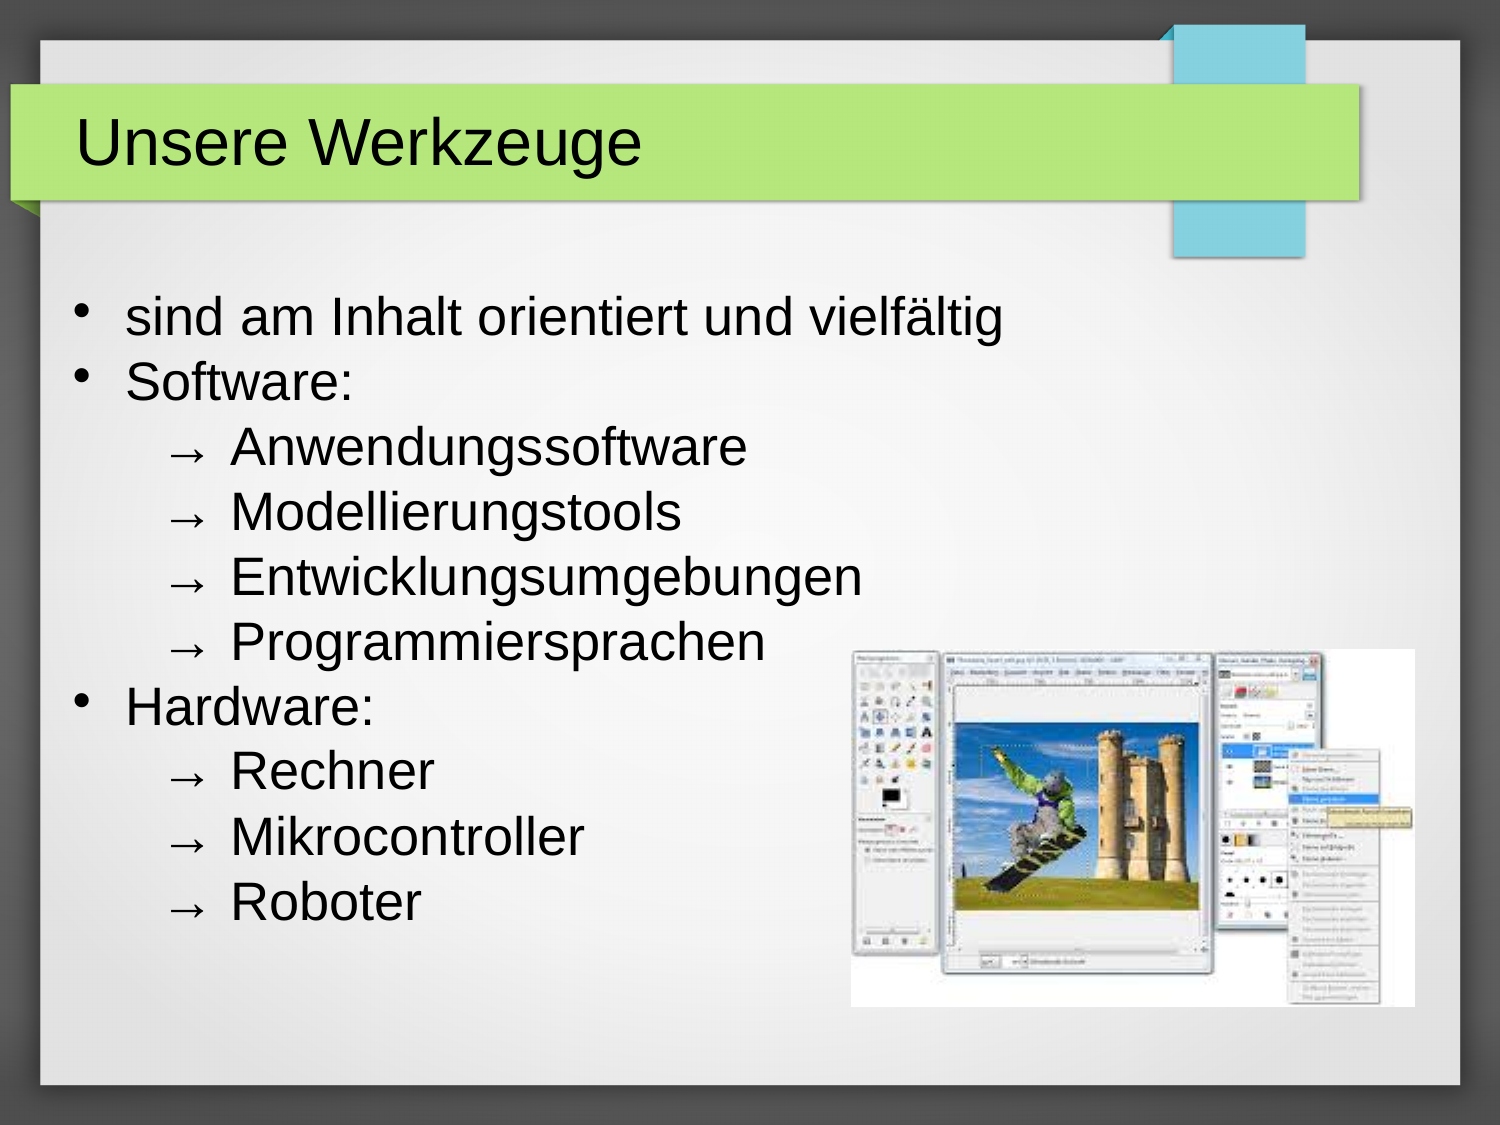

Unsere Werkzeuge
sind am Inhalt orientiert und vielfältig
Software:
→ Anwendungssoftware
→ Modellierungstools
→ Entwicklungsumgebungen
→ Programmiersprachen
Hardware:
→ Rechner
→ Mikrocontroller
→ Roboter